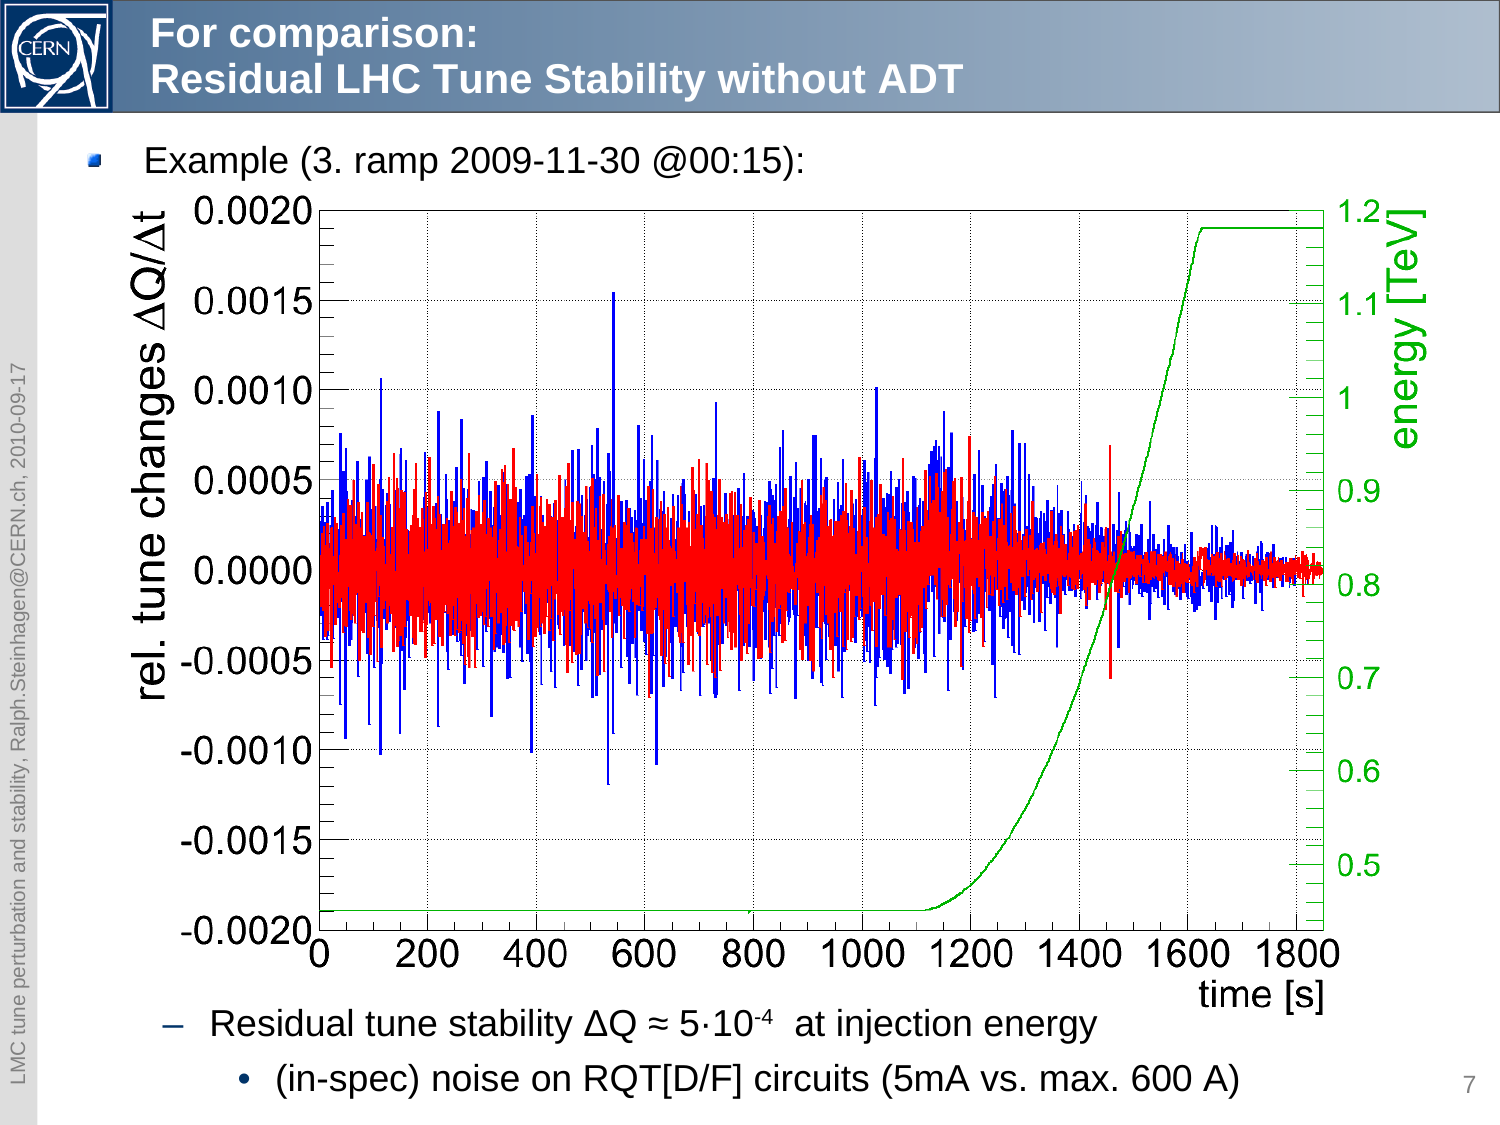

# For comparison: Residual LHC Tune Stability without ADT
Example (3. ramp 2009-11-30 @00:15):
Residual tune stability ΔQ ≈ 5·10-4 at injection energy
(in-spec) noise on RQT[D/F] circuits (5mA vs. max. 600 A)